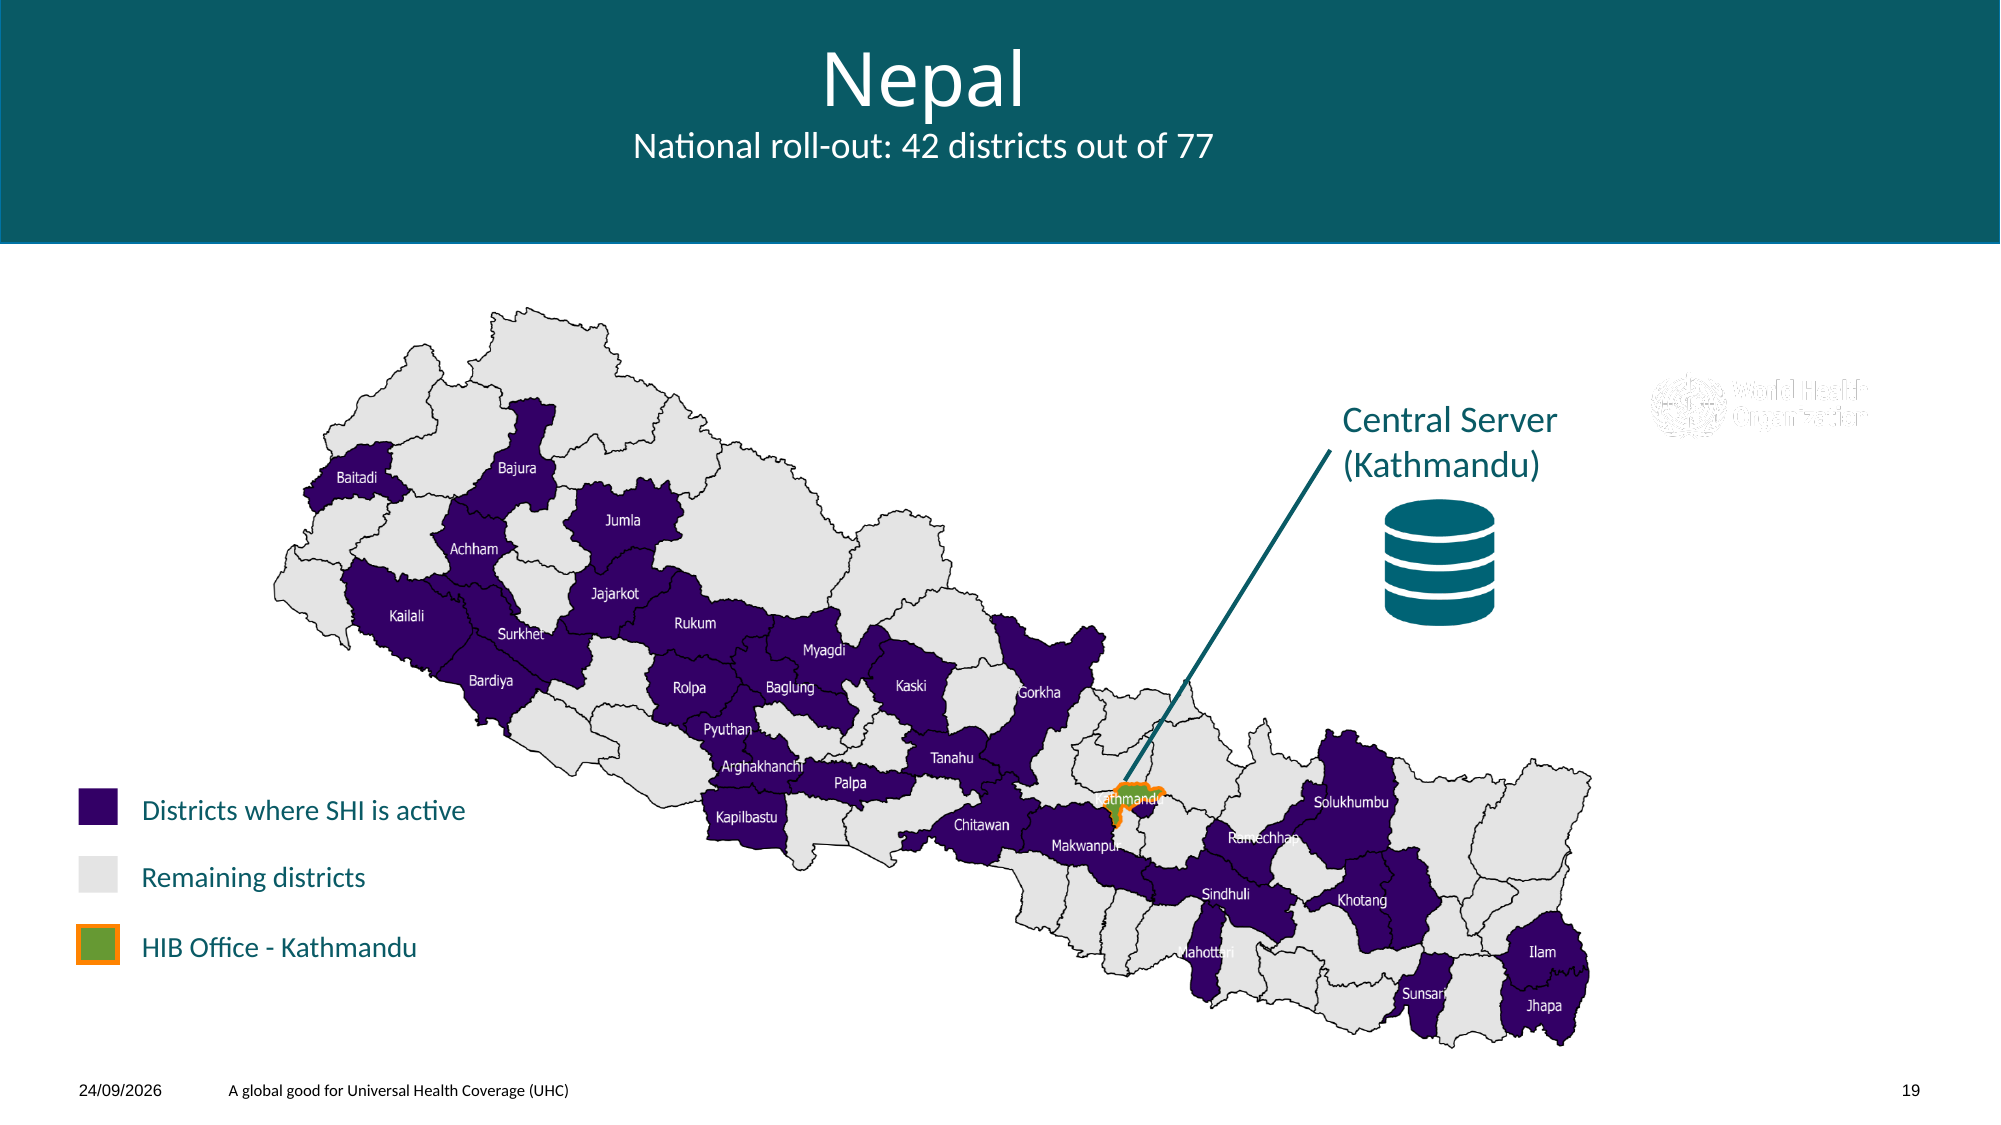

Nepal
National roll-out: 42 districts out of 77
Central Server
(Kathmandu)
Districts where SHI is active
Remaining districts
HIB Office - Kathmandu
A global good for Universal Health Coverage (UHC)